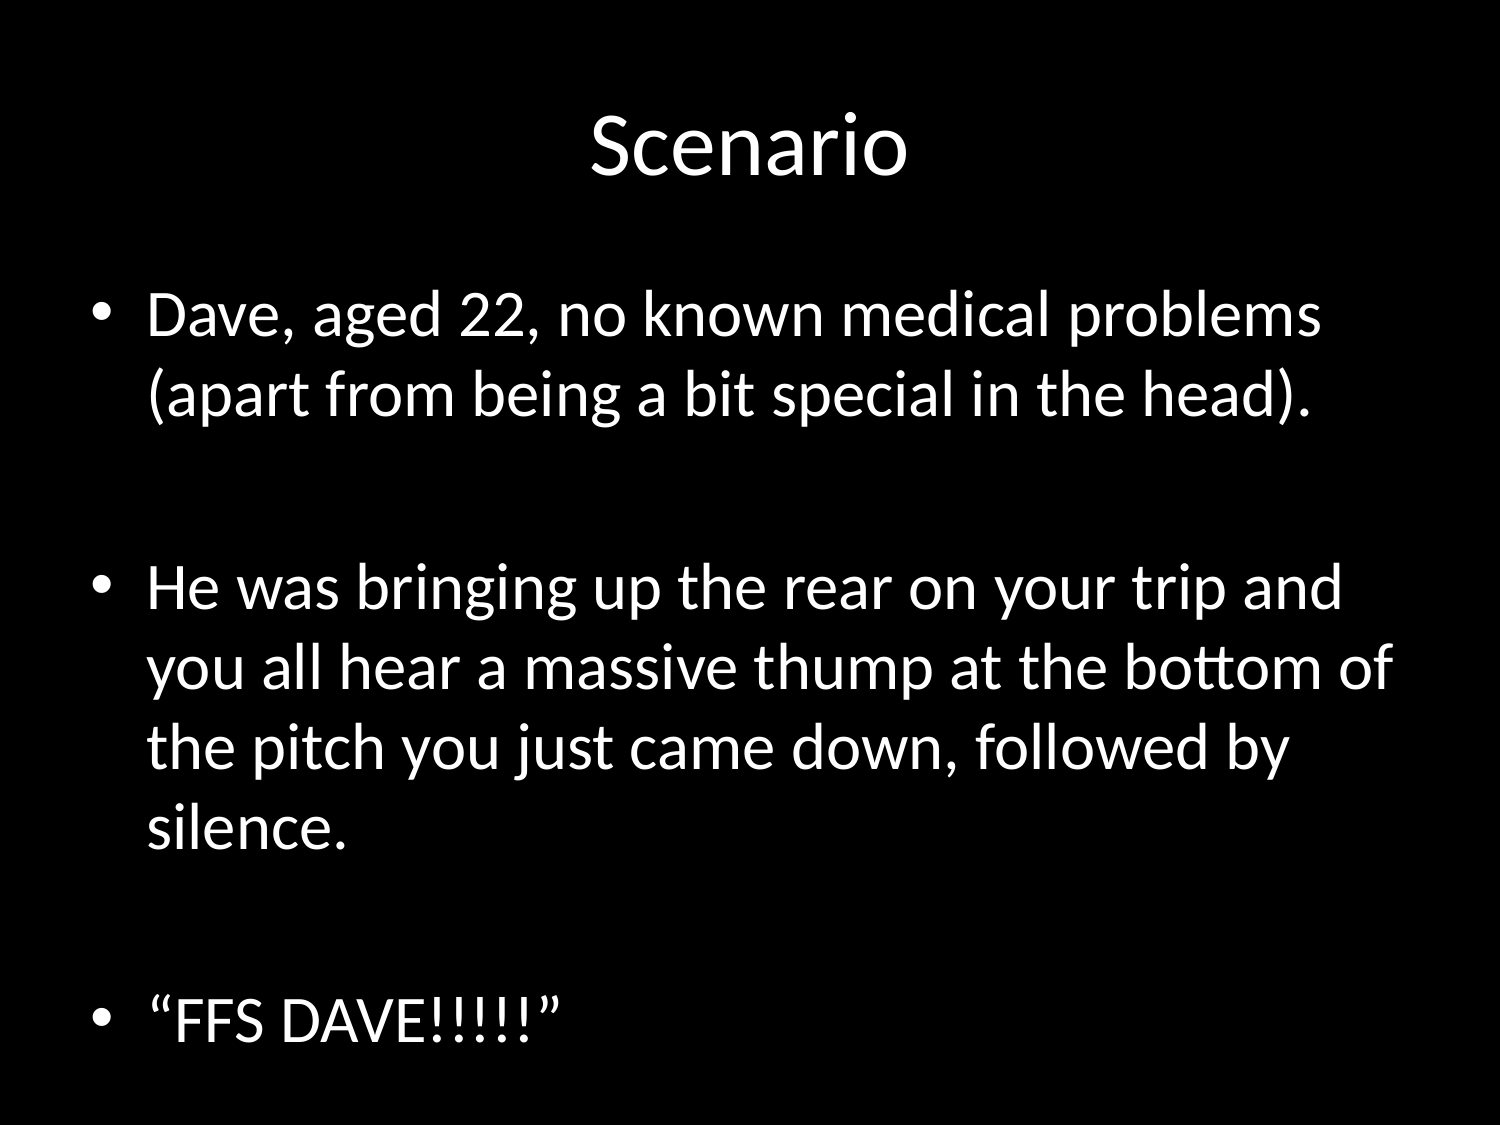

# Scenario
Dave, aged 22, no known medical problems (apart from being a bit special in the head).
He was bringing up the rear on your trip and you all hear a massive thump at the bottom of the pitch you just came down, followed by silence.
“FFS DAVE!!!!!”